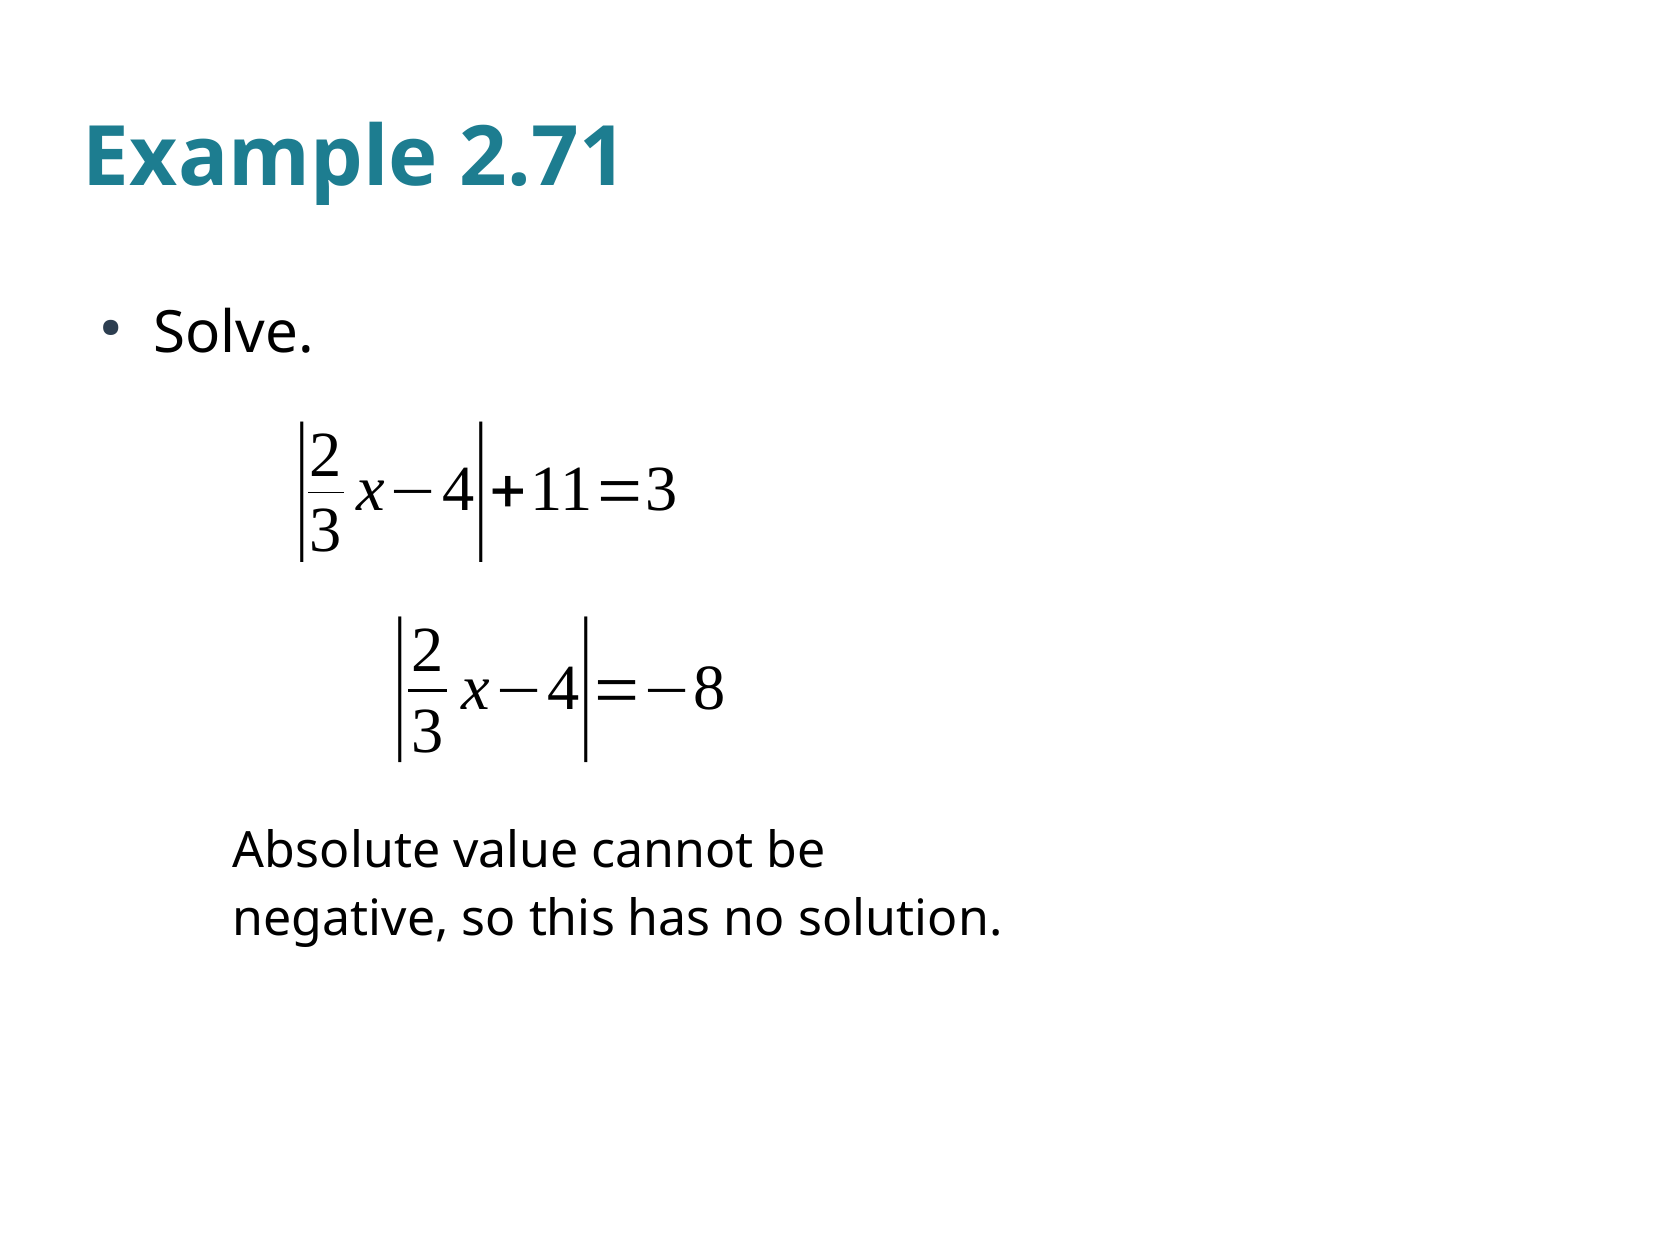

# Example 2.71
Solve.
Absolute value cannot be negative, so this has no solution.